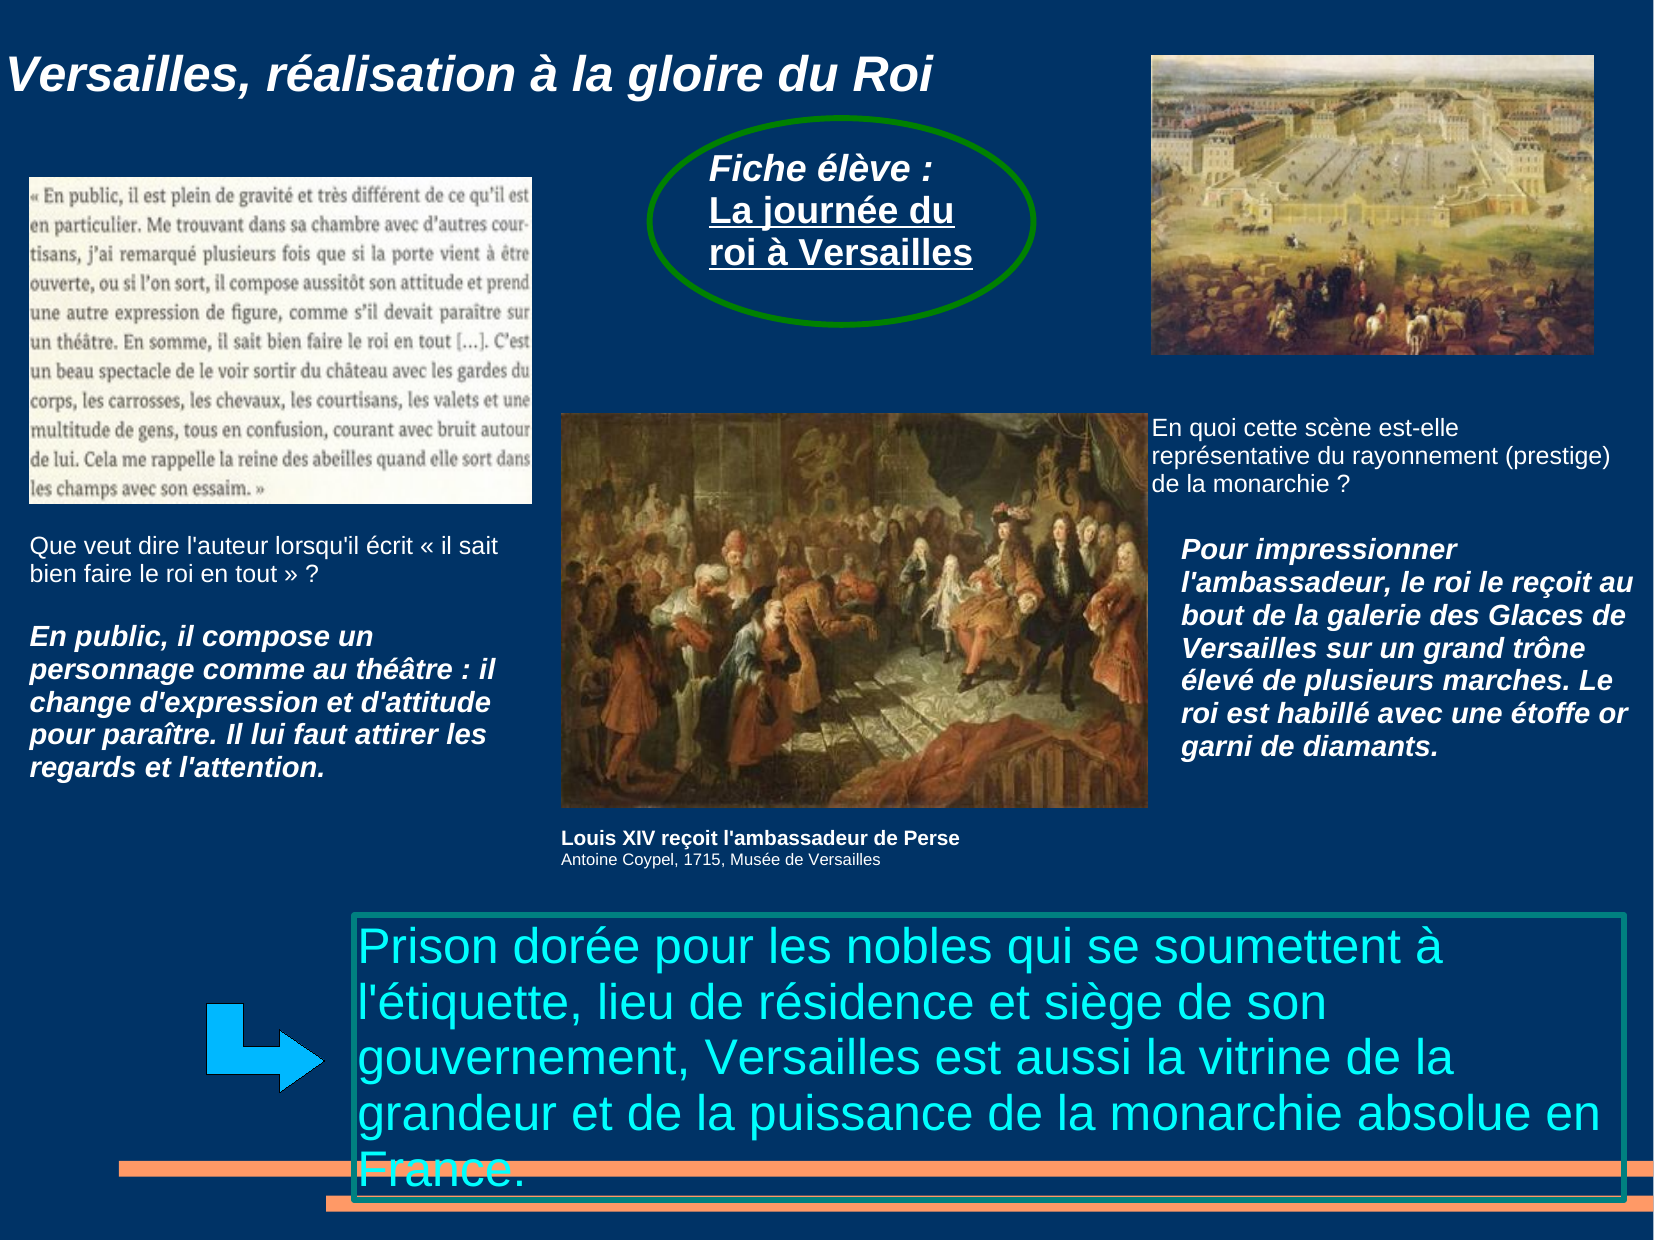

# Versailles, réalisation à la gloire du Roi
Fiche élève : La journée du roi à Versailles
En quoi cette scène est-elle représentative du rayonnement (prestige) de la monarchie ?
Que veut dire l'auteur lorsqu'il écrit « il sait bien faire le roi en tout » ?
Pour impressionner l'ambassadeur, le roi le reçoit au bout de la galerie des Glaces de Versailles sur un grand trône élevé de plusieurs marches. Le roi est habillé avec une étoffe or garni de diamants.
En public, il compose un personnage comme au théâtre : il change d'expression et d'attitude pour paraître. Il lui faut attirer les regards et l'attention.
Louis XIV reçoit l'ambassadeur de Perse
Antoine Coypel, 1715, Musée de Versailles
Prison dorée pour les nobles qui se soumettent à l'étiquette, lieu de résidence et siège de son gouvernement, Versailles est aussi la vitrine de la grandeur et de la puissance de la monarchie absolue en France.